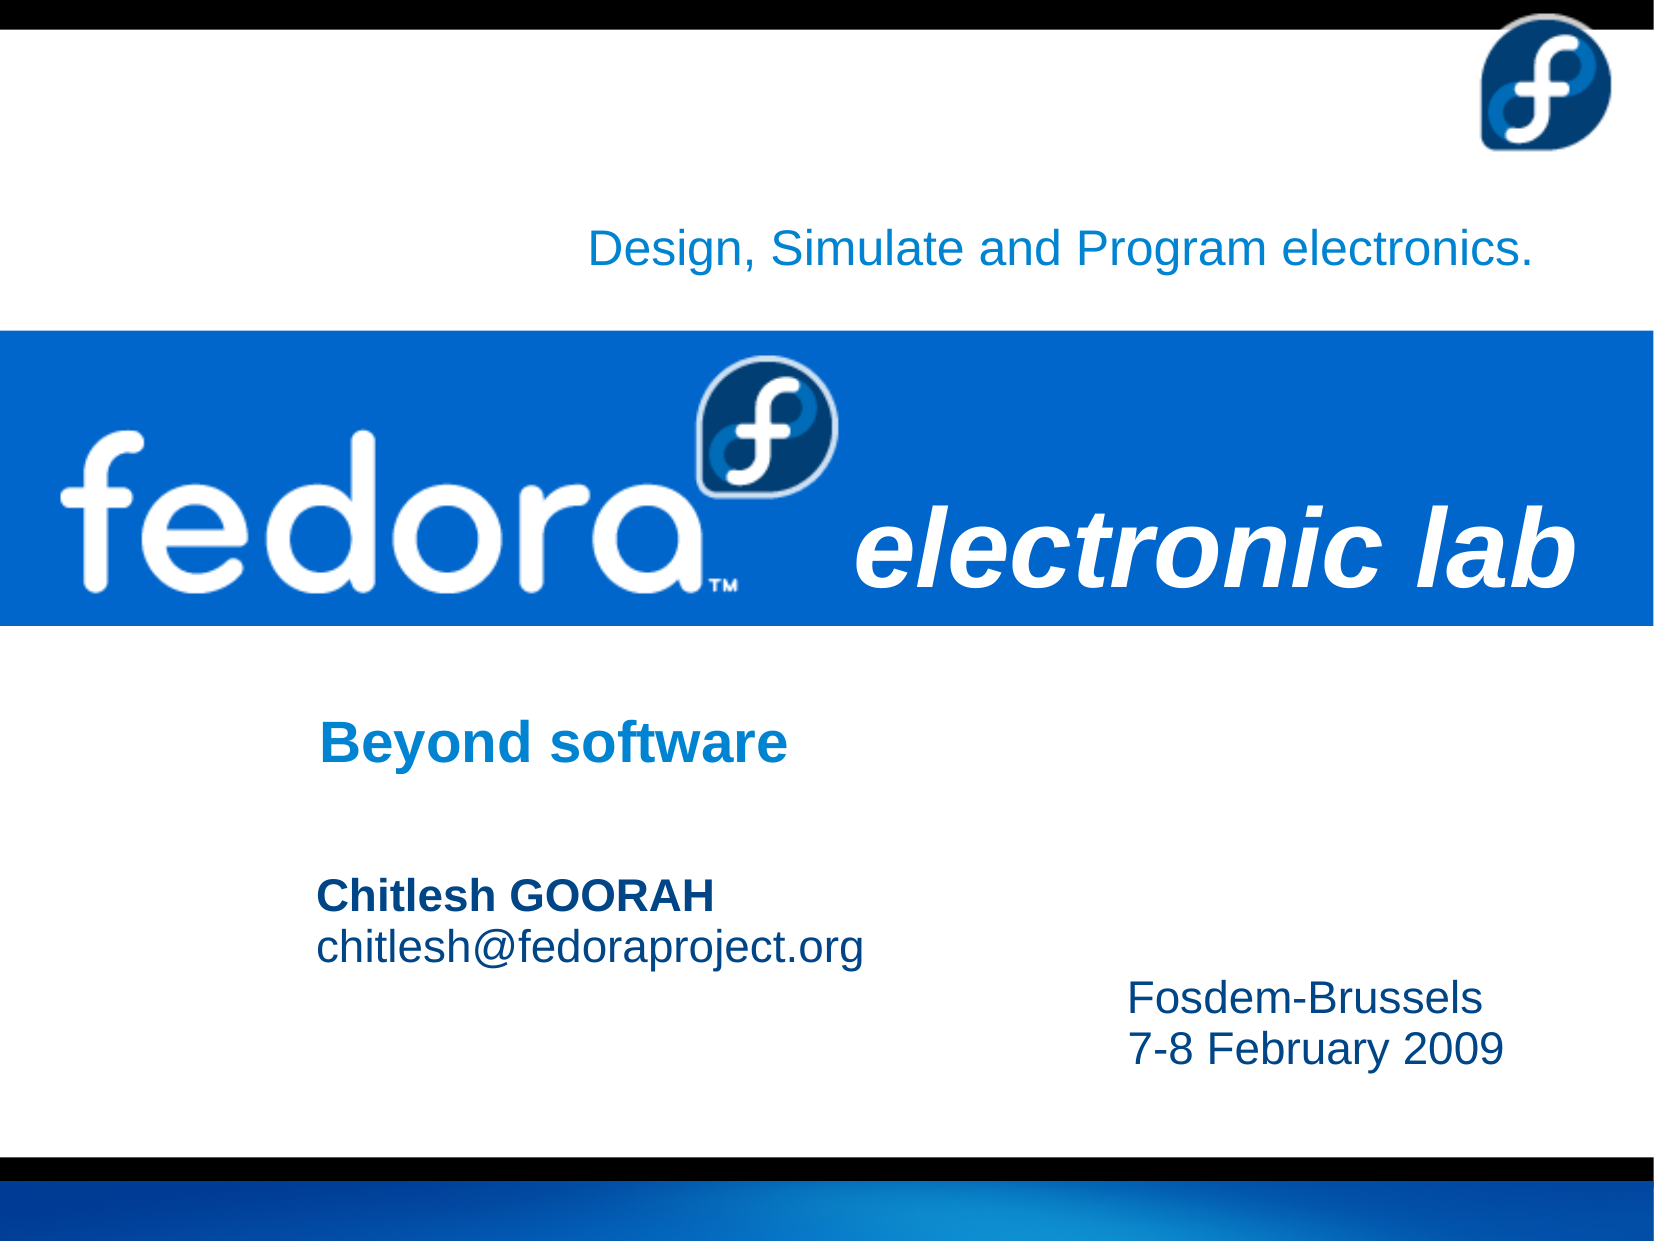

Design, Simulate and Program electronics.
electronic lab
Beyond software
Chitlesh GOORAH
chitlesh@fedoraproject.org
						 Fosdem-Brussels
										 7-8 February 2009